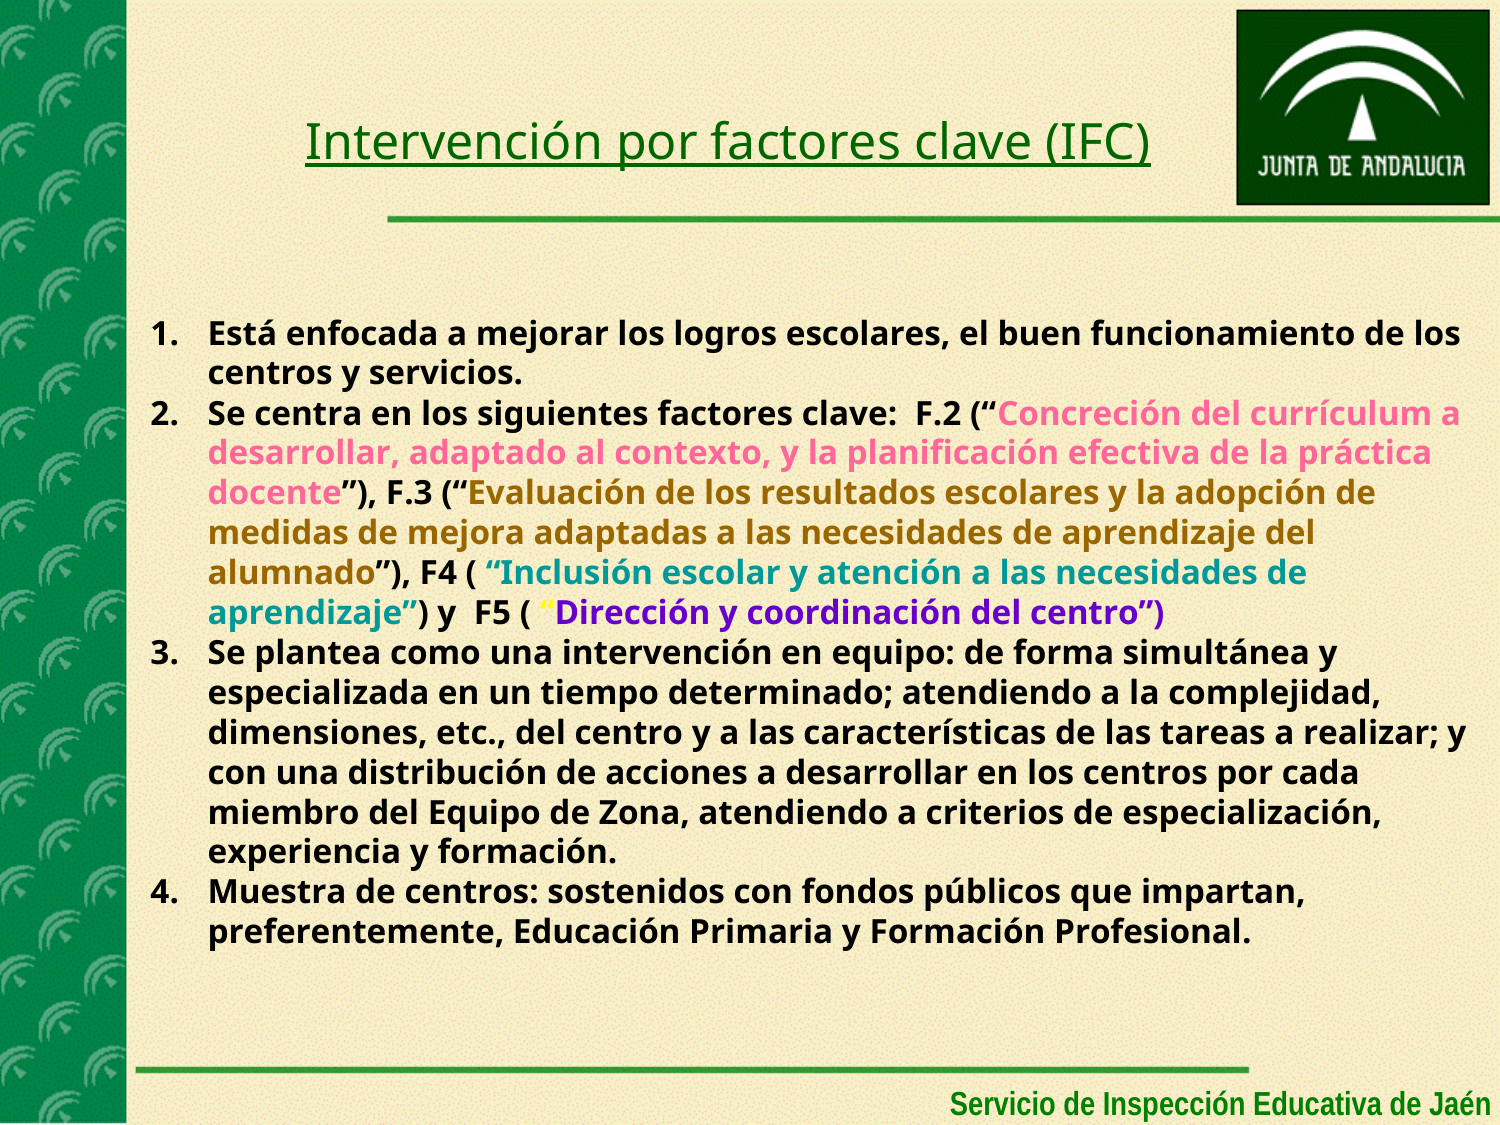

Intervención por factores clave (IFC)
Está enfocada a mejorar los logros escolares, el buen funcionamiento de los centros y servicios.
Se centra en los siguientes factores clave: F.2 (“Concreción del currículum a desarrollar, adaptado al contexto, y la planificación efectiva de la práctica docente”), F.3 (“Evaluación de los resultados escolares y la adopción de medidas de mejora adaptadas a las necesidades de aprendizaje del alumnado”), F4 ( “Inclusión escolar y atención a las necesidades de aprendizaje”) y F5 ( “Dirección y coordinación del centro”)
Se plantea como una intervención en equipo: de forma simultánea y especializada en un tiempo determinado; atendiendo a la complejidad, dimensiones, etc., del centro y a las características de las tareas a realizar; y con una distribución de acciones a desarrollar en los centros por cada miembro del Equipo de Zona, atendiendo a criterios de especialización, experiencia y formación.
Muestra de centros: sostenidos con fondos públicos que impartan, preferentemente, Educación Primaria y Formación Profesional.
Servicio de Inspección Educativa de Jaén